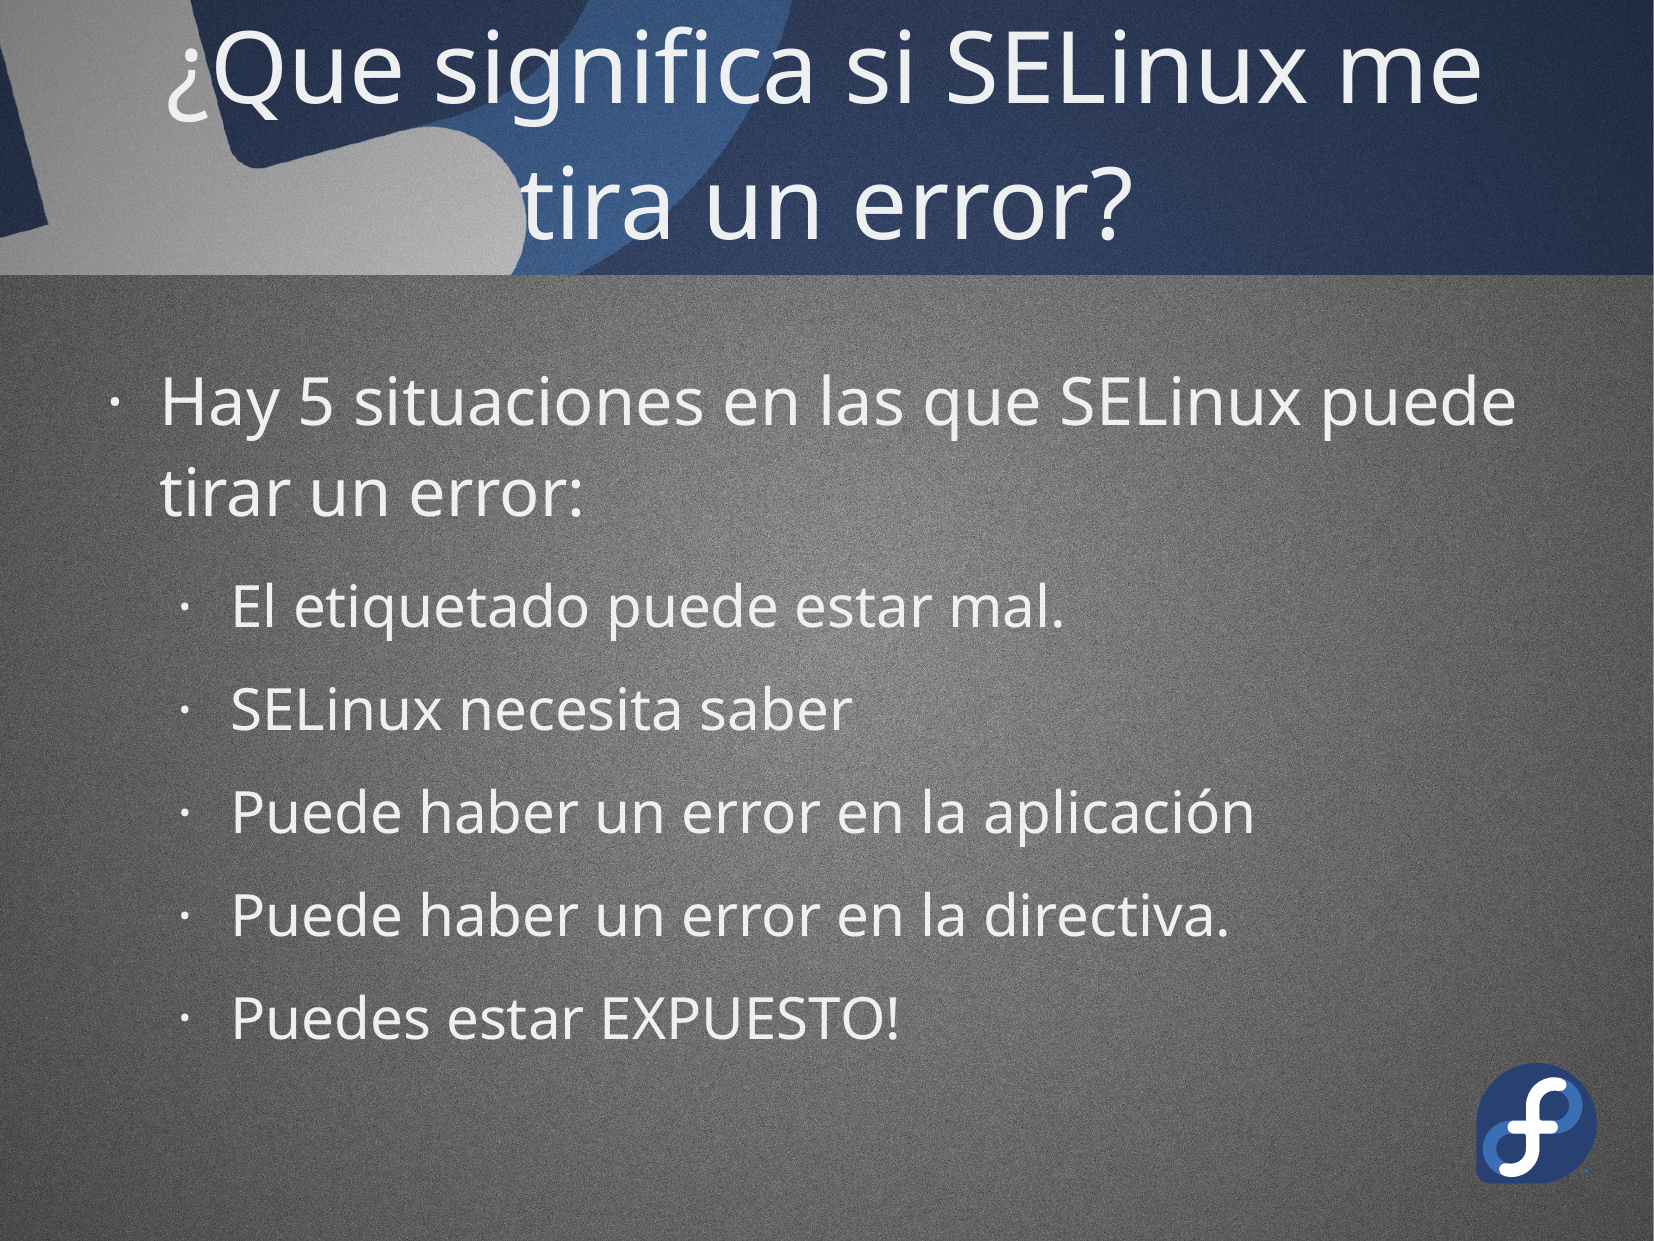

# ¿Que significa si SELinux me tira un error?
Hay 5 situaciones en las que SELinux puede tirar un error:
El etiquetado puede estar mal.
SELinux necesita saber
Puede haber un error en la aplicación
Puede haber un error en la directiva.
Puedes estar EXPUESTO!